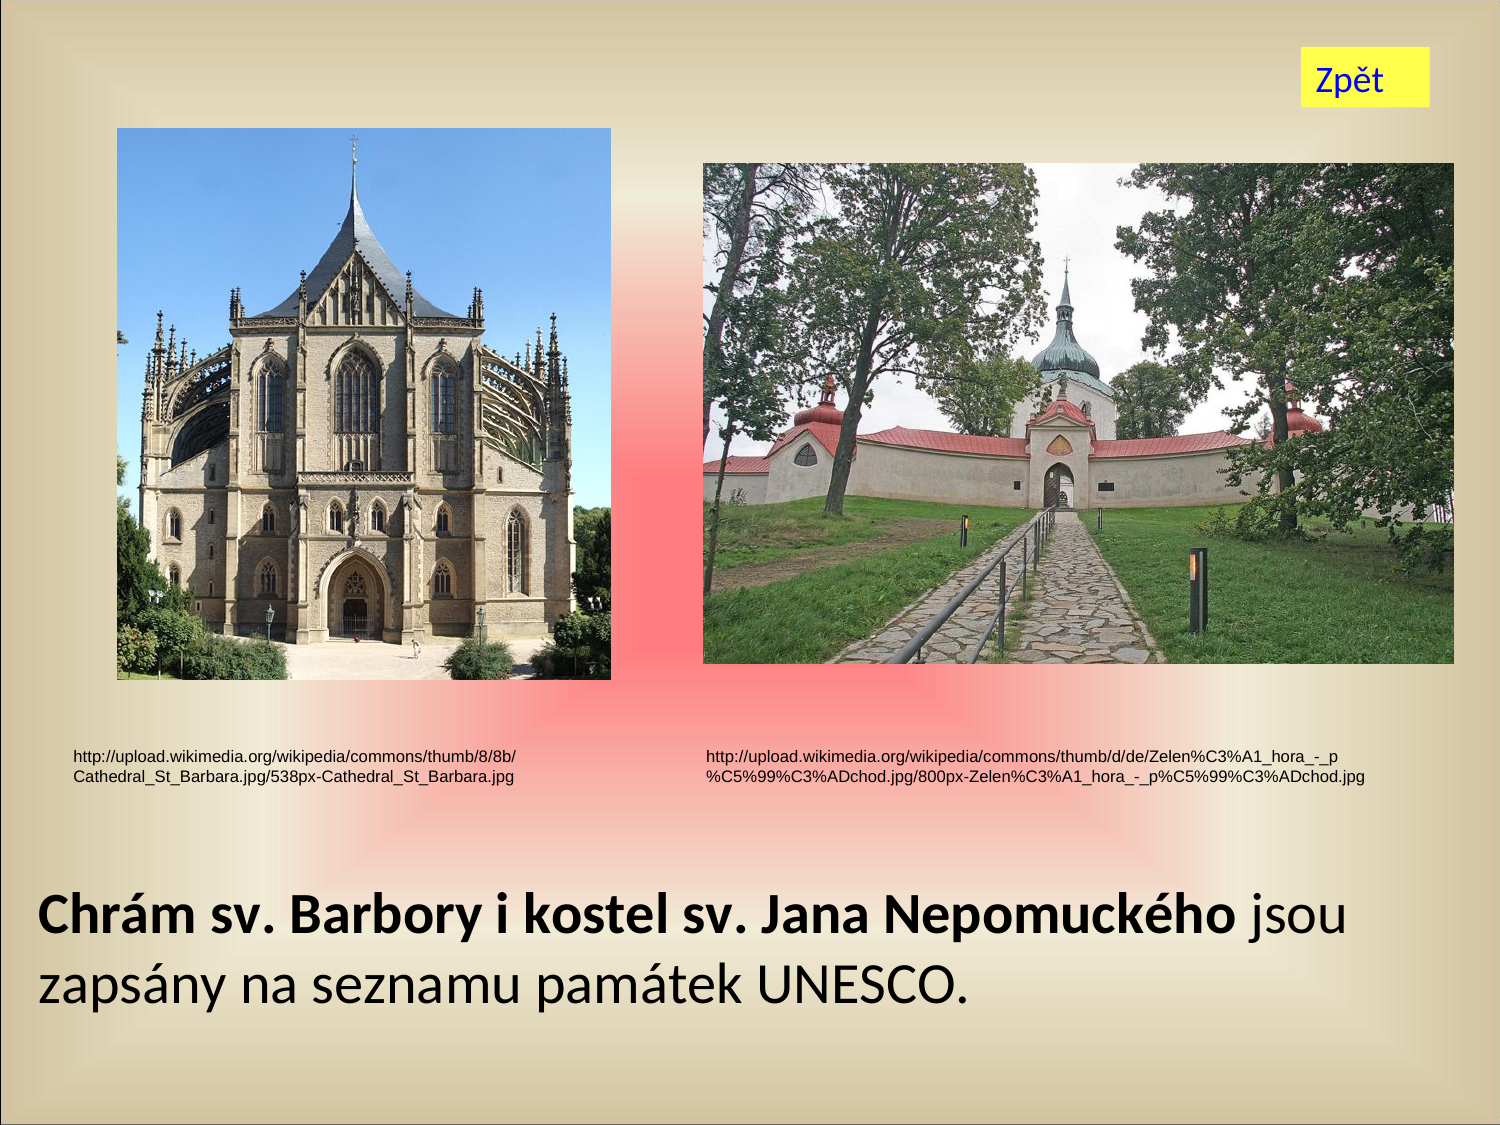

Zpět
http://upload.wikimedia.org/wikipedia/commons/thumb/8/8b/Cathedral_St_Barbara.jpg/538px-Cathedral_St_Barbara.jpg
http://upload.wikimedia.org/wikipedia/commons/thumb/d/de/Zelen%C3%A1_hora_-_p%C5%99%C3%ADchod.jpg/800px-Zelen%C3%A1_hora_-_p%C5%99%C3%ADchod.jpg
Chrám sv. Barbory i kostel sv. Jana Nepomuckého jsou zapsány na seznamu památek UNESCO.